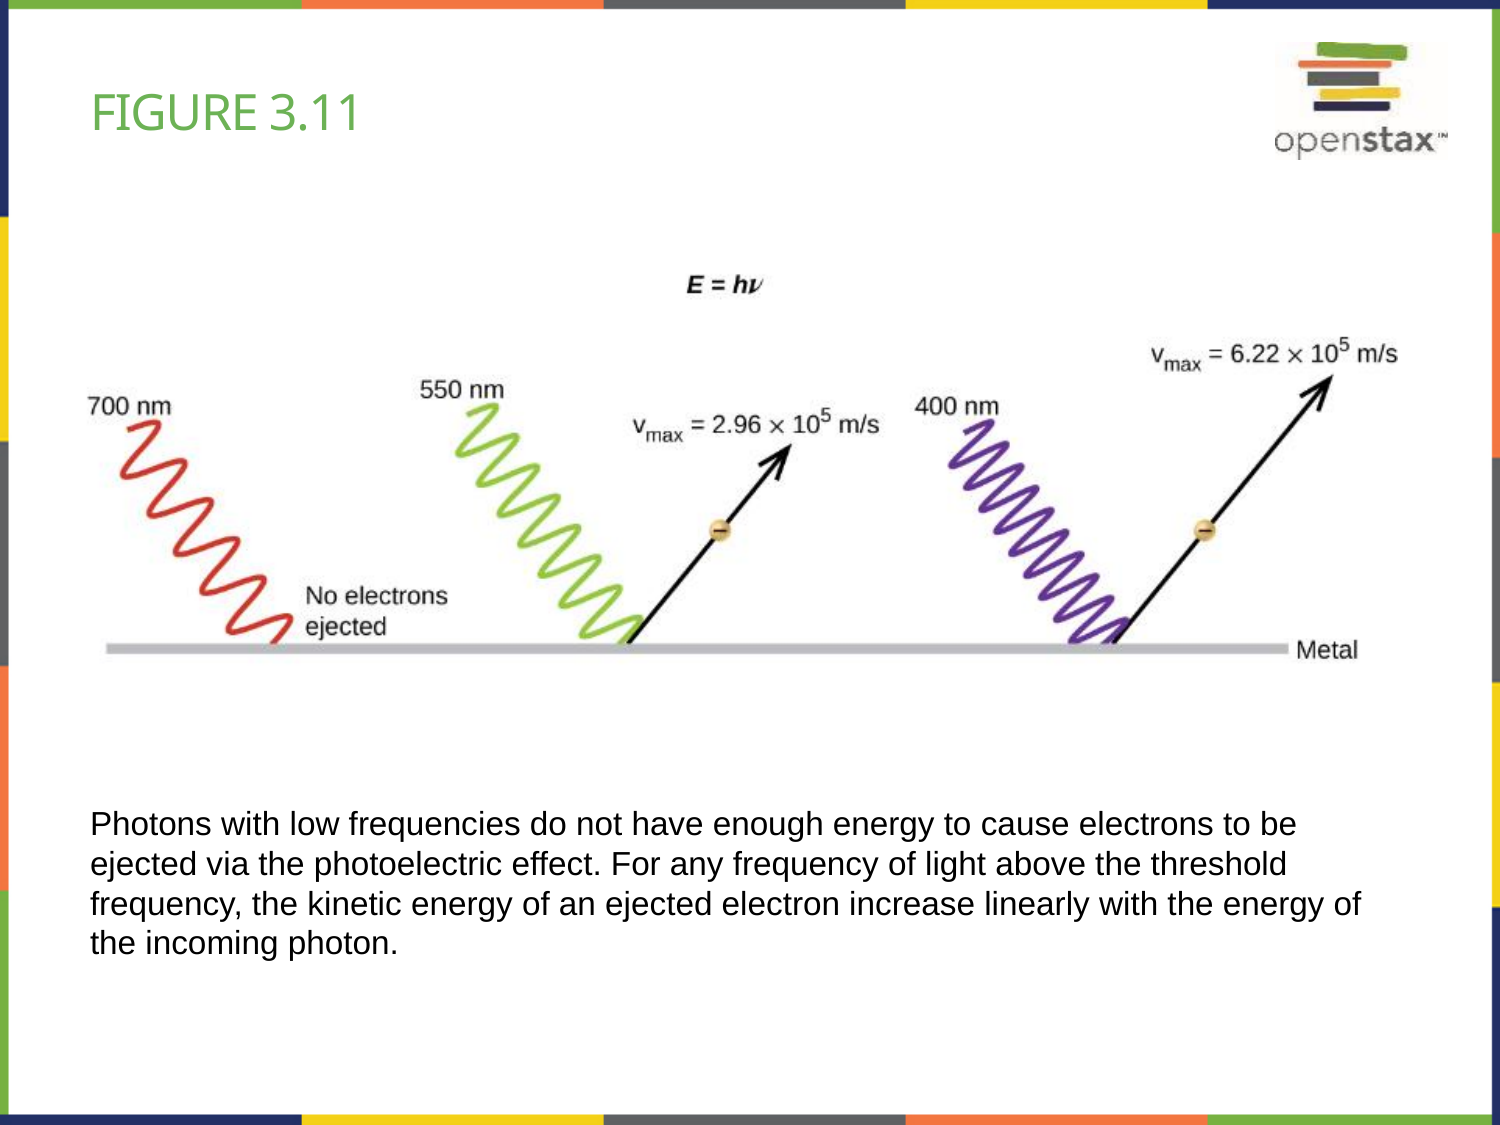

# Figure 3.11
Photons with low frequencies do not have enough energy to cause electrons to be ejected via the photoelectric effect. For any frequency of light above the threshold frequency, the kinetic energy of an ejected electron increase linearly with the energy of the incoming photon.